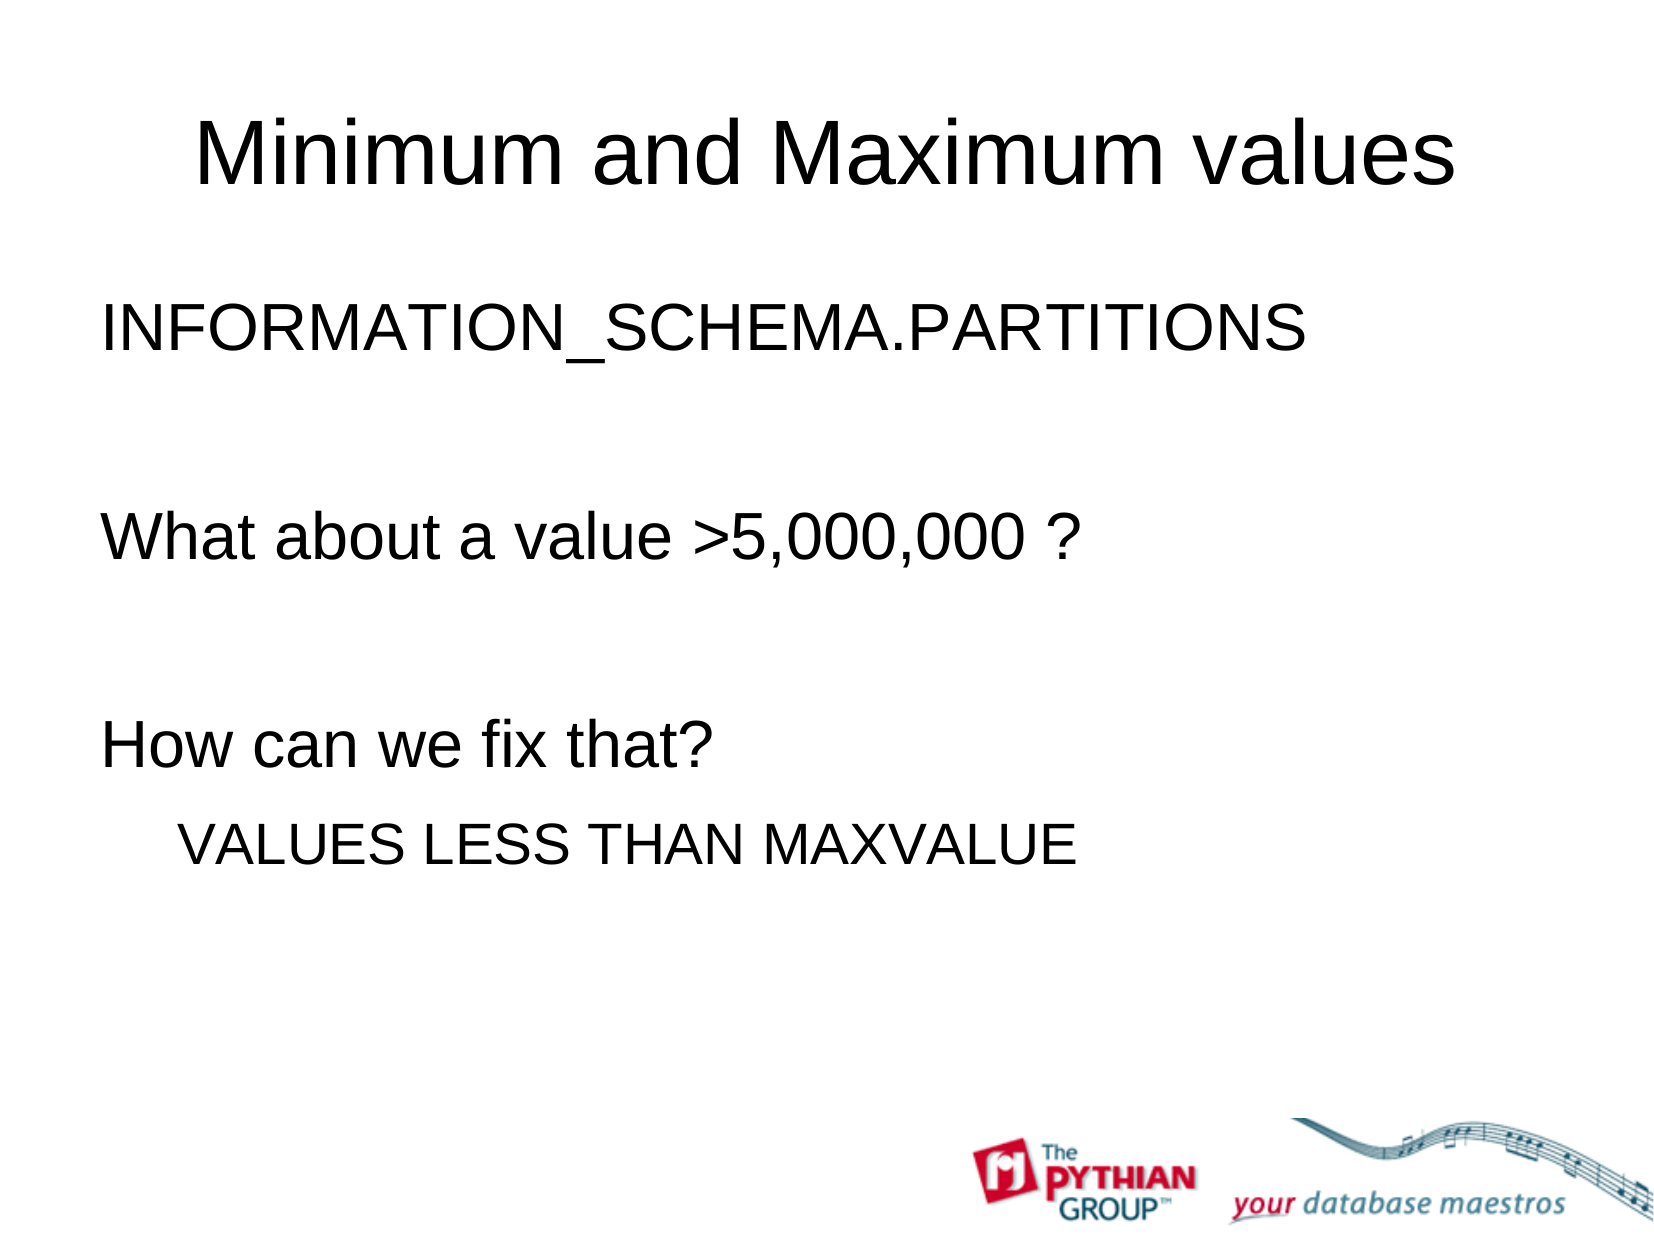

# Minimum and Maximum values
INFORMATION_SCHEMA.PARTITIONS
What about a value >5,000,000 ?
How can we fix that?
VALUES LESS THAN MAXVALUE